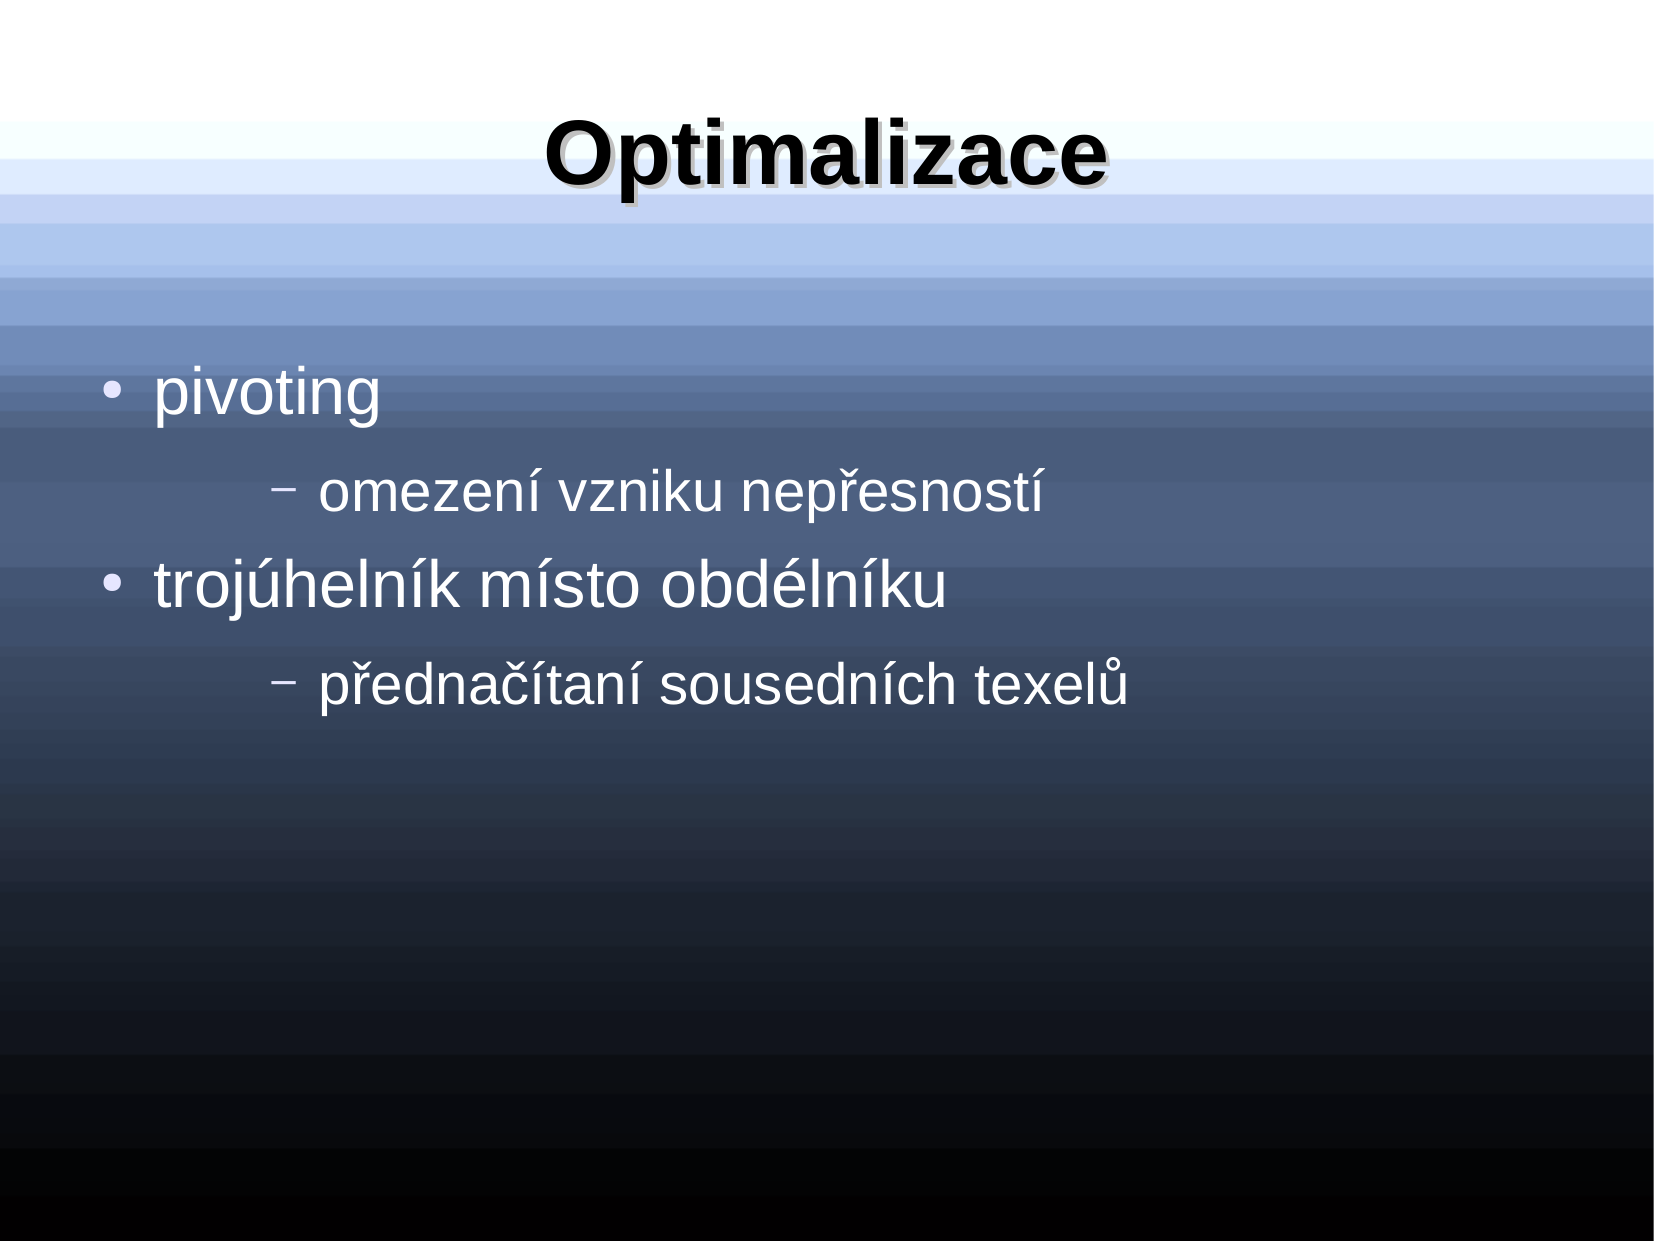

# Optimalizace
pivoting
omezení vzniku nepřesností
trojúhelník místo obdélníku
přednačítaní sousedních texelů